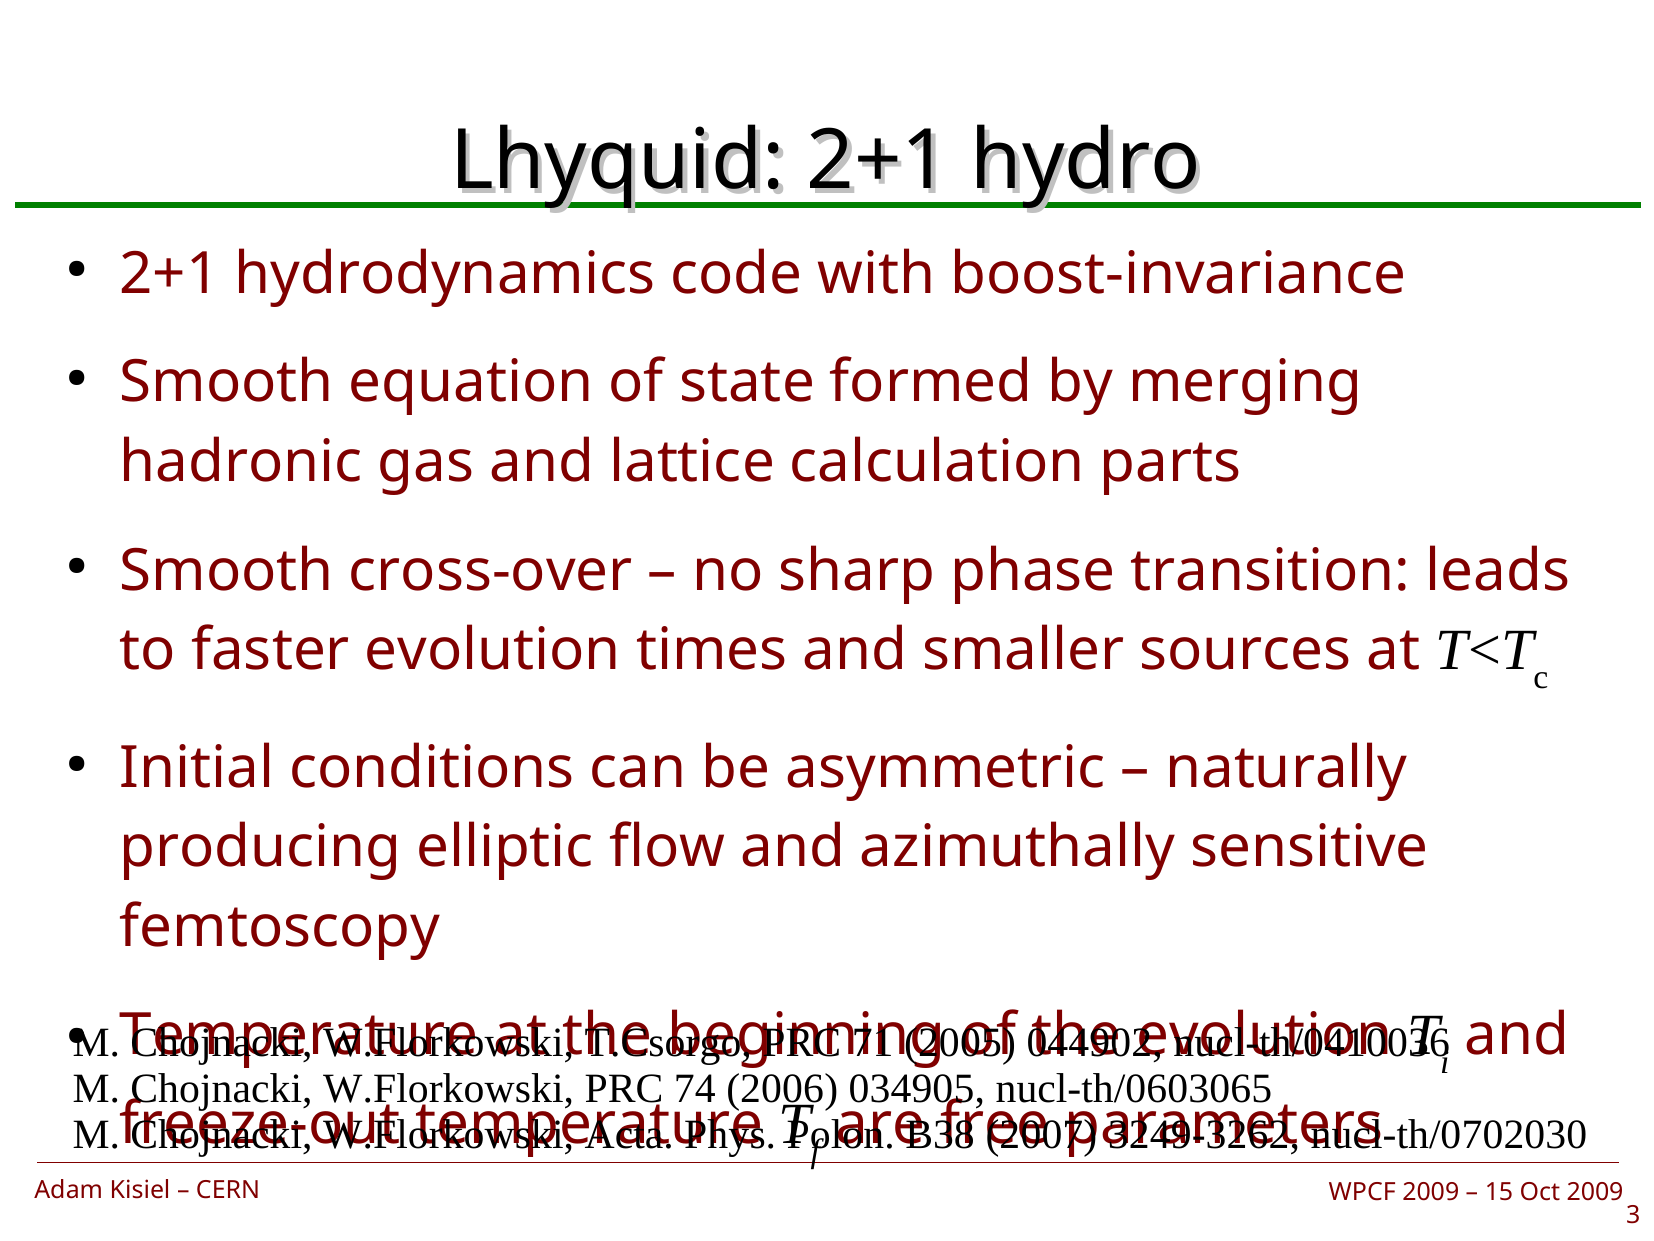

# Lhyquid: 2+1 hydro
2+1 hydrodynamics code with boost-invariance
Smooth equation of state formed by merging hadronic gas and lattice calculation parts
Smooth cross-over – no sharp phase transition: leads to faster evolution times and smaller sources at T<Tc
Initial conditions can be asymmetric – naturally producing elliptic flow and azimuthally sensitive femtoscopy
Temperature at the beginning of the evolution Ti and freeze-out temperature Tf are free parameters
M. Chojnacki, W.Florkowski, T.Csorgo, PRC 71 (2005) 044902, nucl-th/0410036
M. Chojnacki, W.Florkowski, PRC 74 (2006) 034905, nucl-th/0603065
M. Chojnacki, W.Florkowski, Acta. Phys. Polon. B38 (2007) 3249-3262, nucl-th/0702030